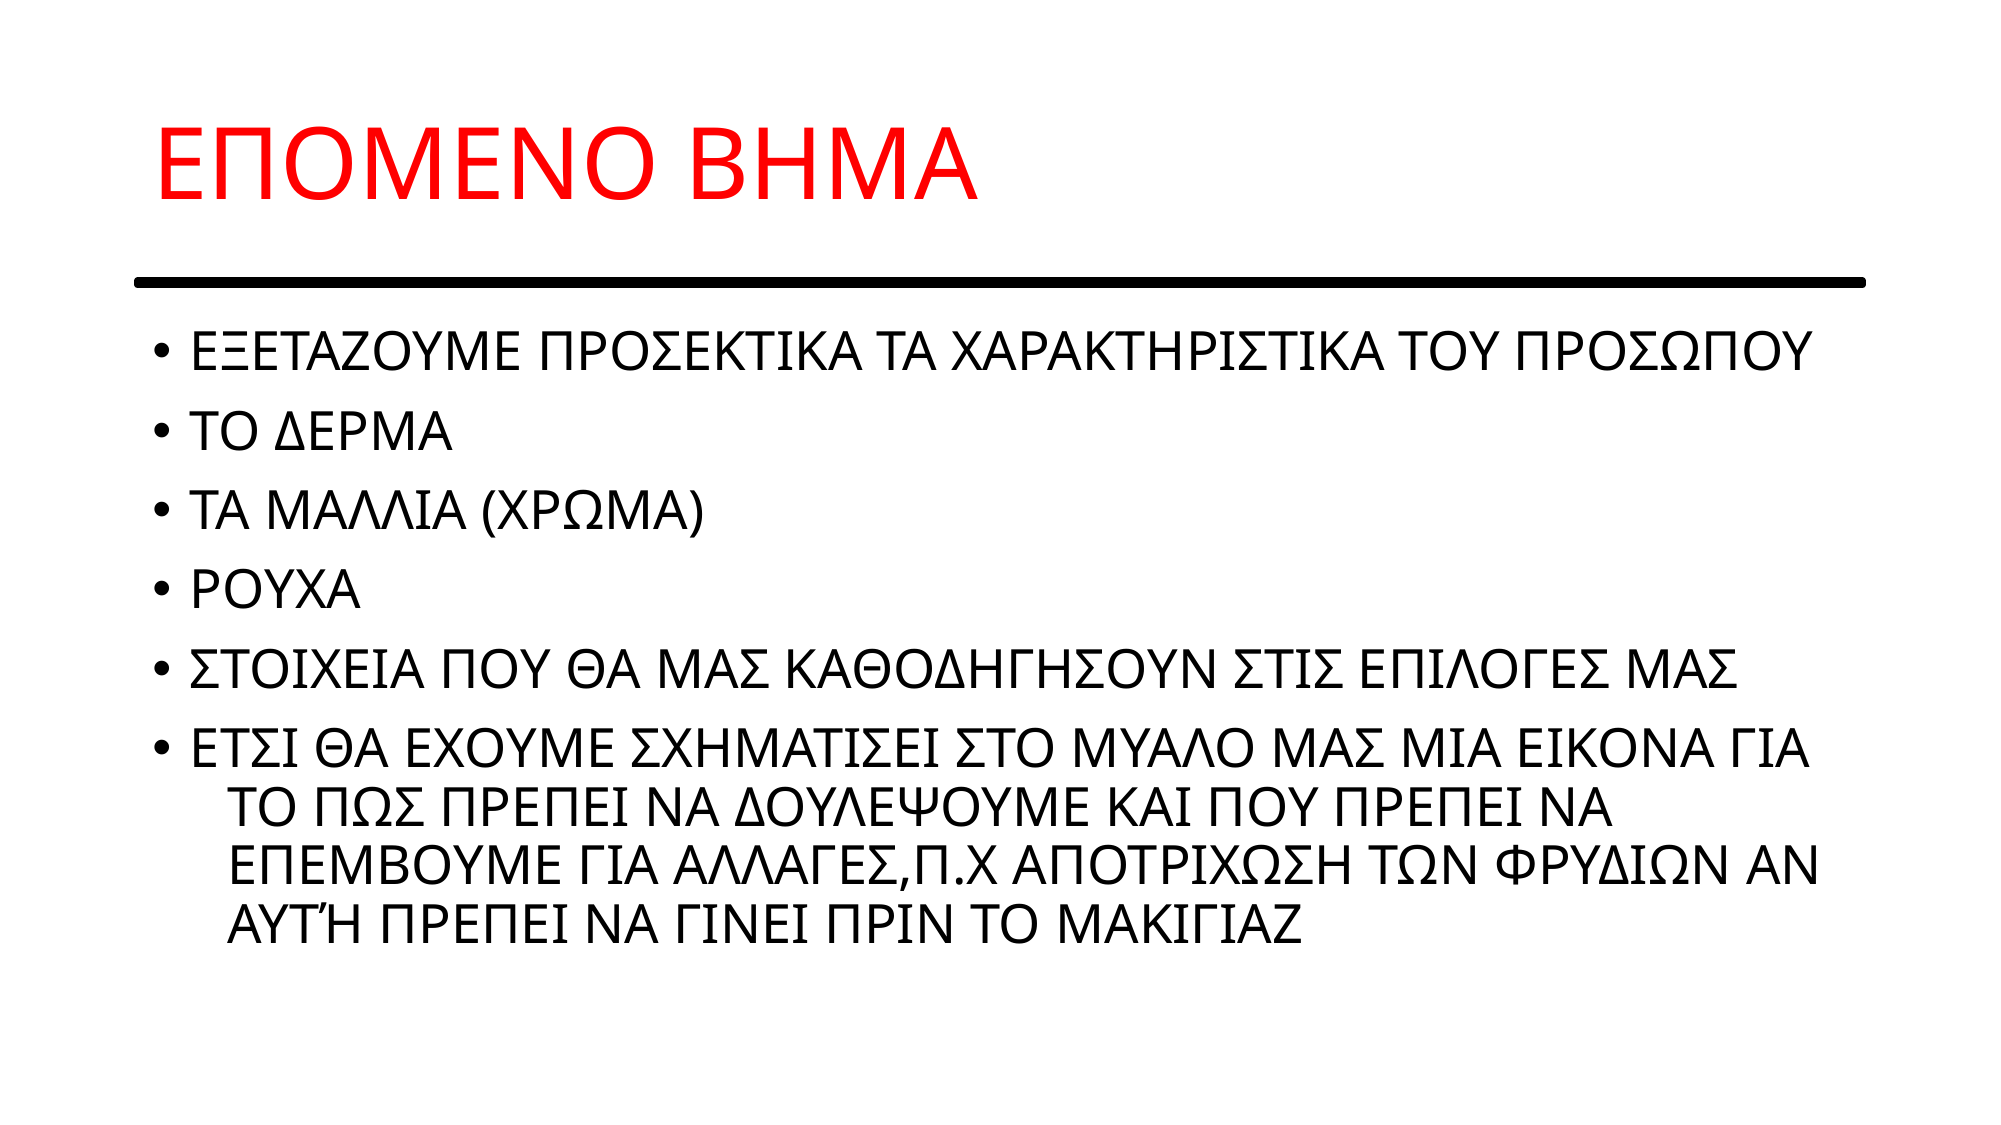

# ΕΠΟΜΕΝΟ ΒΗΜΑ
ΕΞΕΤΑΖΟΥΜΕ ΠΡΟΣΕΚΤΙΚΑ ΤΑ ΧΑΡΑΚΤΗΡΙΣΤΙΚΑ ΤΟΥ ΠΡΟΣΩΠΟΥ
ΤΟ ΔΕΡΜΑ
ΤΑ ΜΑΛΛΙΑ (ΧΡΩΜΑ)
ΡΟΥΧΑ
ΣΤΟΙΧΕΙΑ ΠΟΥ ΘΑ ΜΑΣ ΚΑΘΟΔΗΓΗΣΟΥΝ ΣΤΙΣ ΕΠΙΛΟΓΕΣ ΜΑΣ
ΕΤΣΙ ΘΑ ΕΧΟΥΜΕ ΣΧΗΜΑΤΙΣΕΙ ΣΤΟ ΜΥΑΛΟ ΜΑΣ ΜΙΑ ΕΙΚΟΝΑ ΓΙΑ ΤΟ ΠΩΣ ΠΡΕΠΕΙ ΝΑ ΔΟΥΛΕΨΟΥΜΕ ΚΑΙ ΠΟΥ ΠΡΕΠΕΙ ΝΑ ΕΠΕΜΒΟΥΜΕ ΓΙΑ ΑΛΛΑΓΕΣ,Π.Χ ΑΠΟΤΡΙΧΩΣΗ ΤΩΝ ΦΡΥΔΙΩΝ ΑΝ ΑΥΤΉ ΠΡΕΠΕΙ ΝΑ ΓΙΝΕΙ ΠΡΙΝ ΤΟ ΜΑΚΙΓΙΑΖ